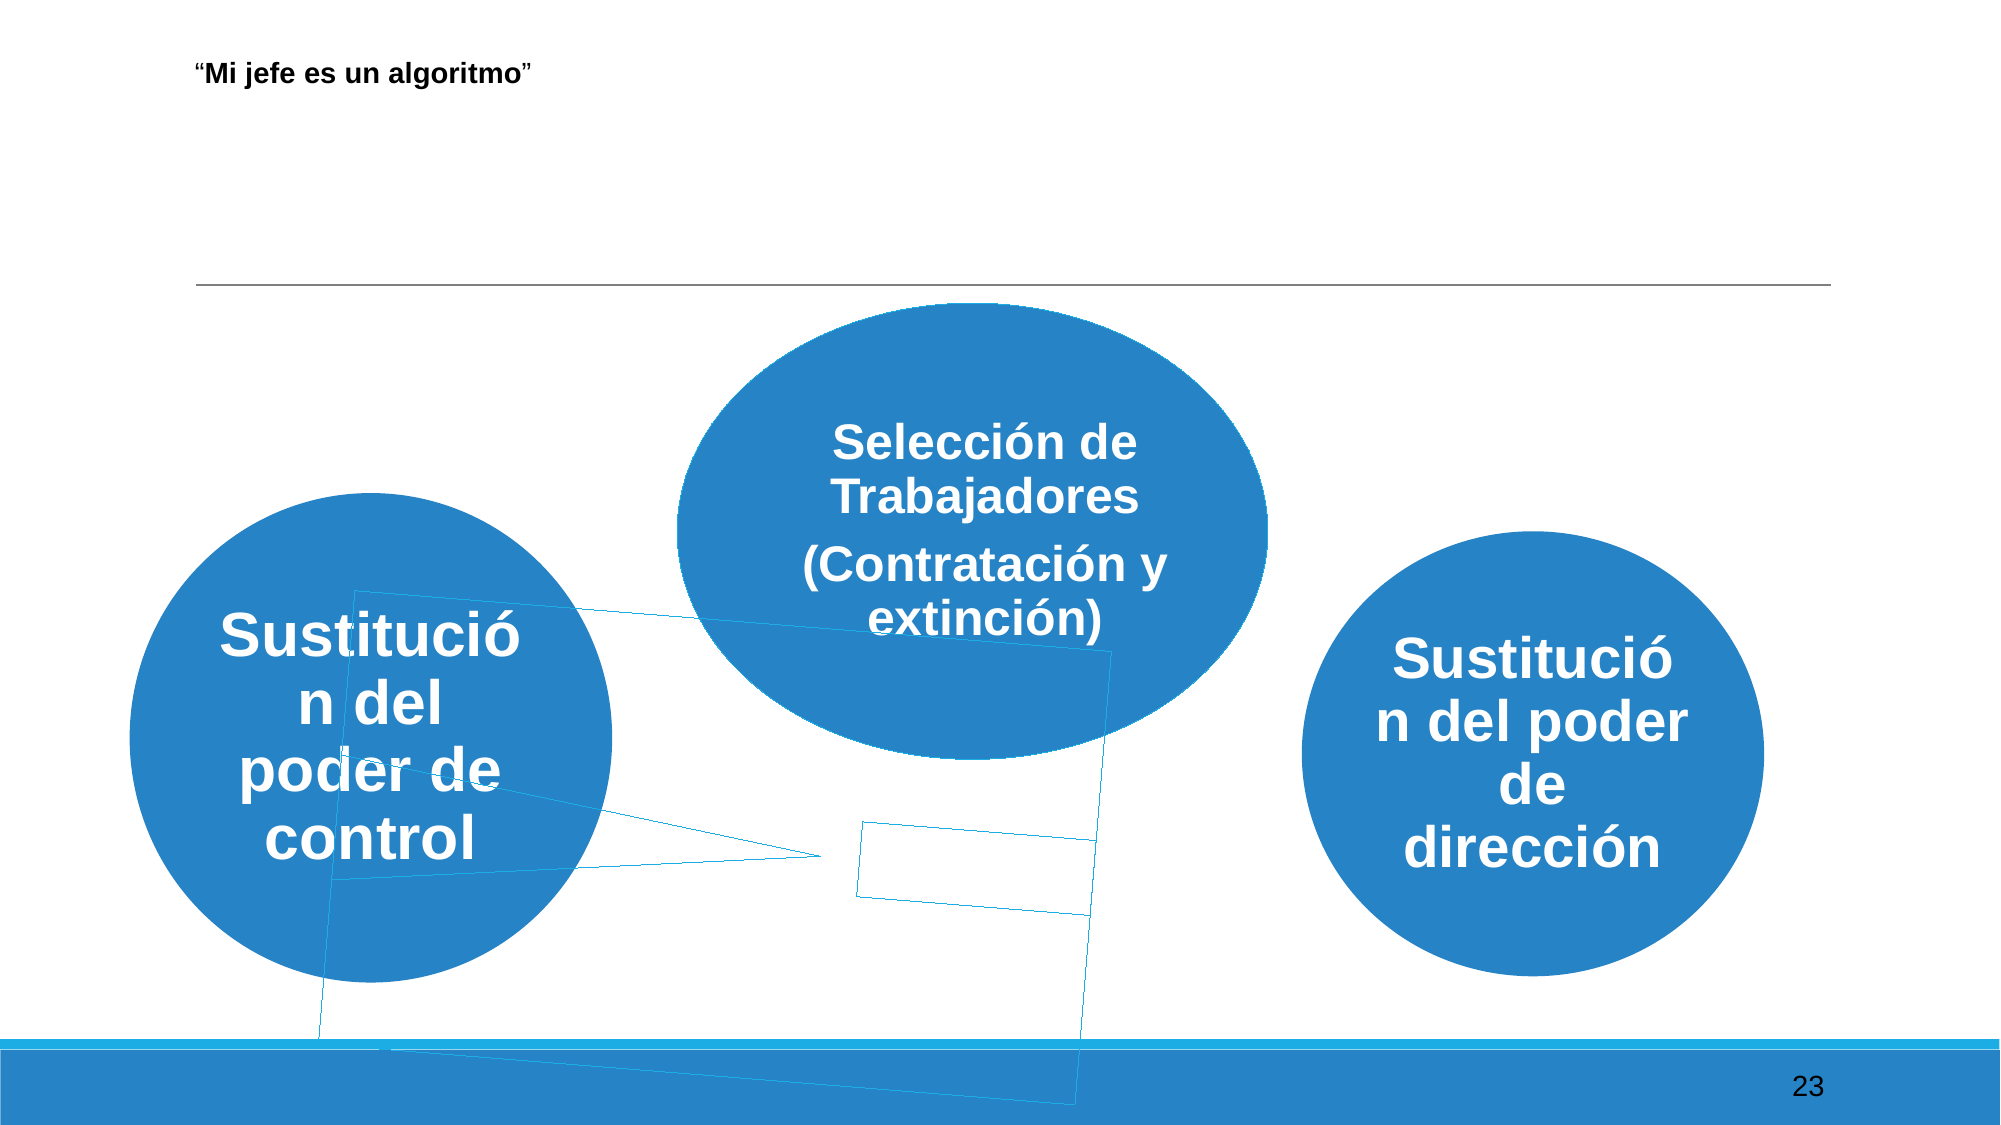

# “Mi jefe es un algoritmo”
Selección de Trabajadores
(Contratación y extinción)
Sustitución del poder de control
Sustitución del poder de dirección